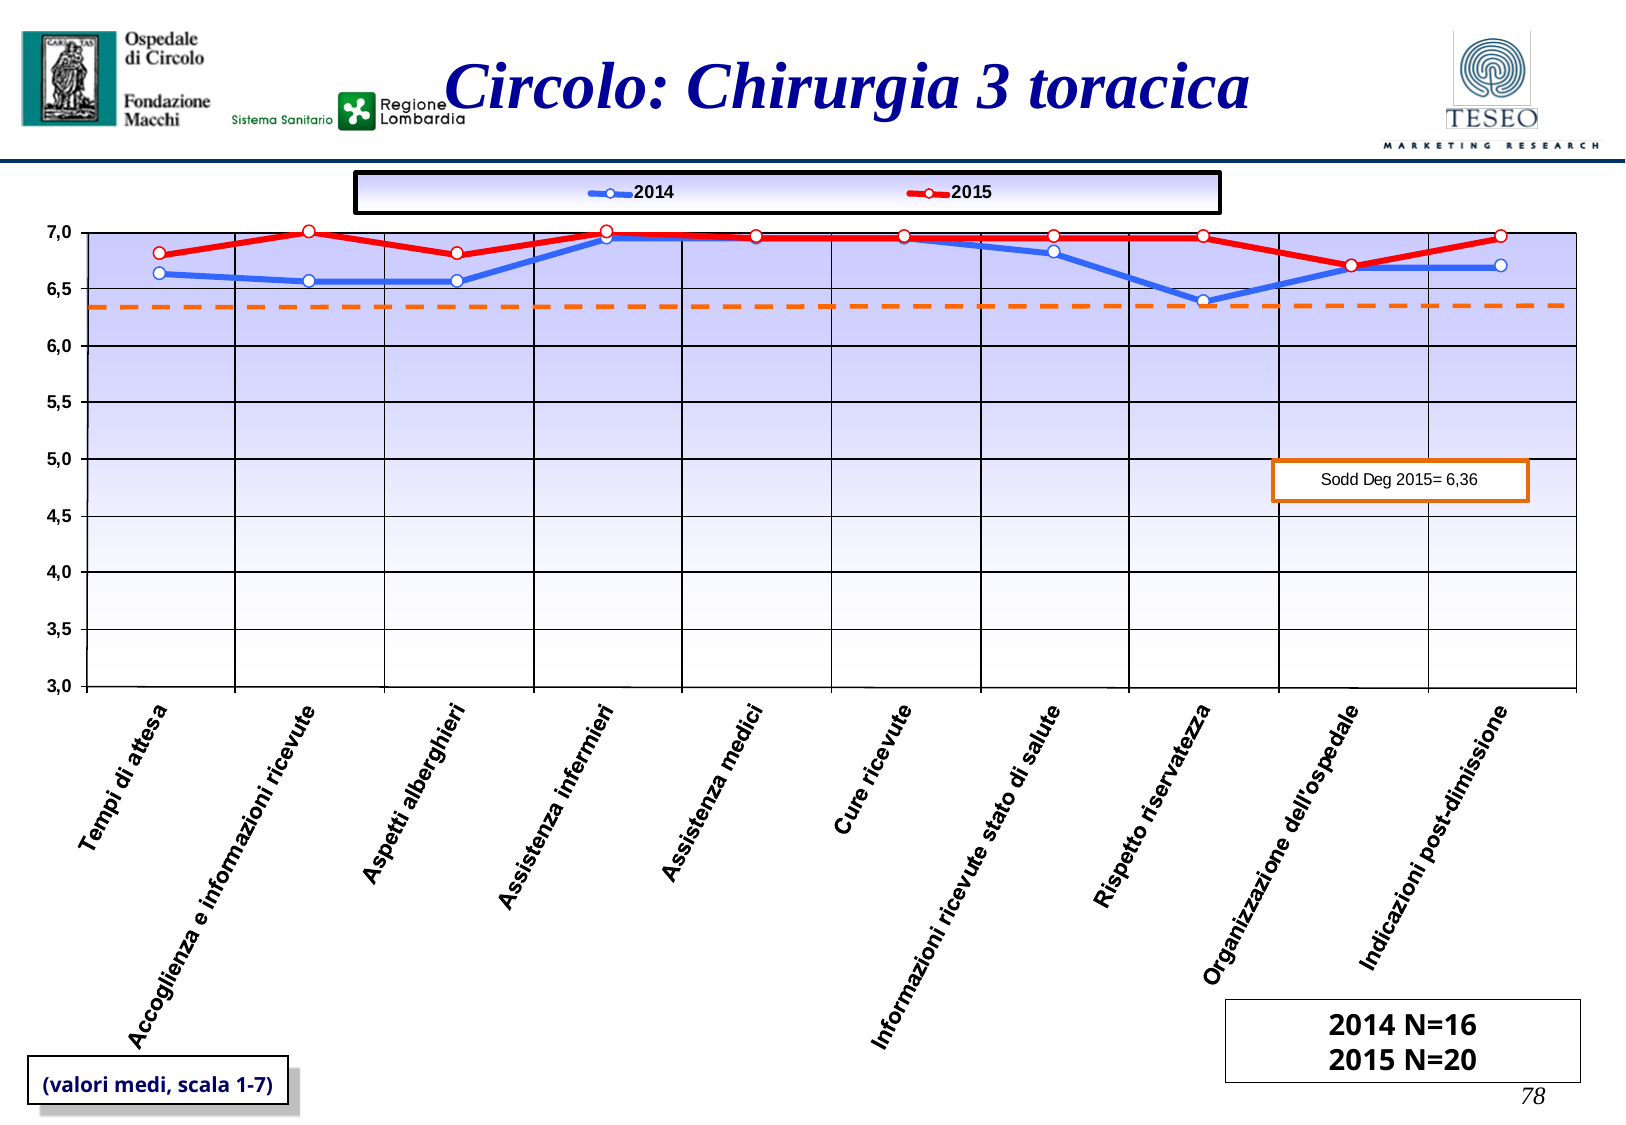

Circolo: Chirurgia 3 toracica
2014 N=16
2015 N=20
(valori medi, scala 1-7)